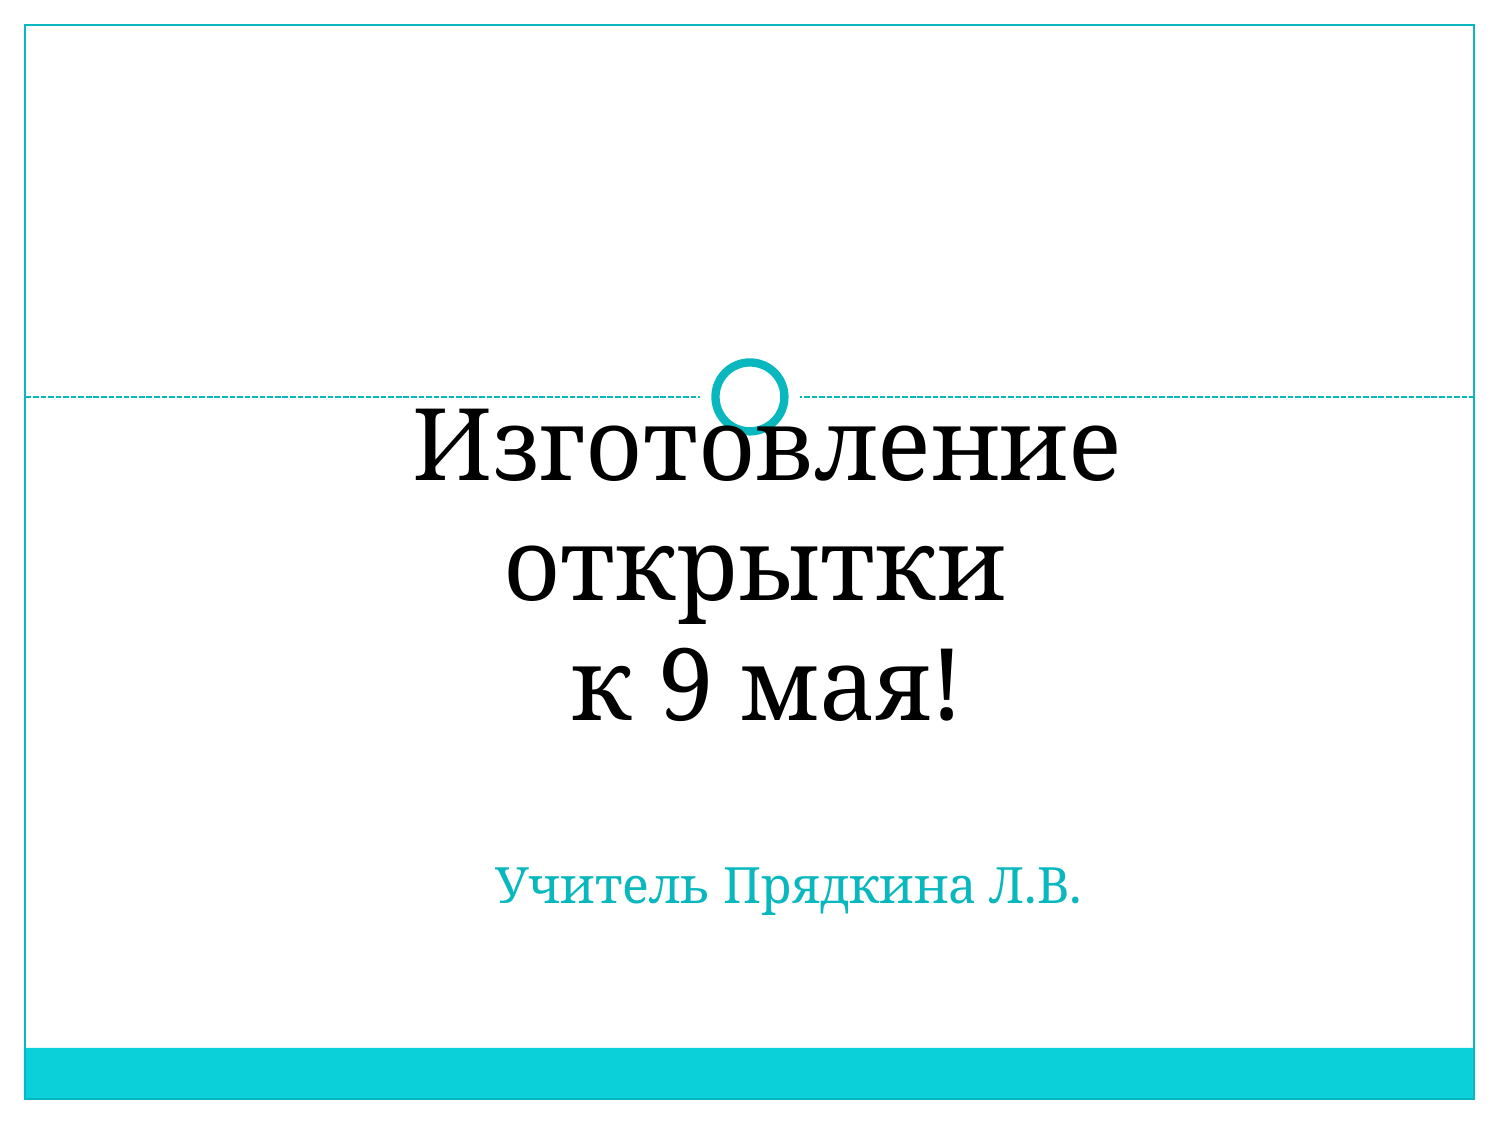

Изготовление открытки
к 9 мая!
# Учитель Прядкина Л.В.